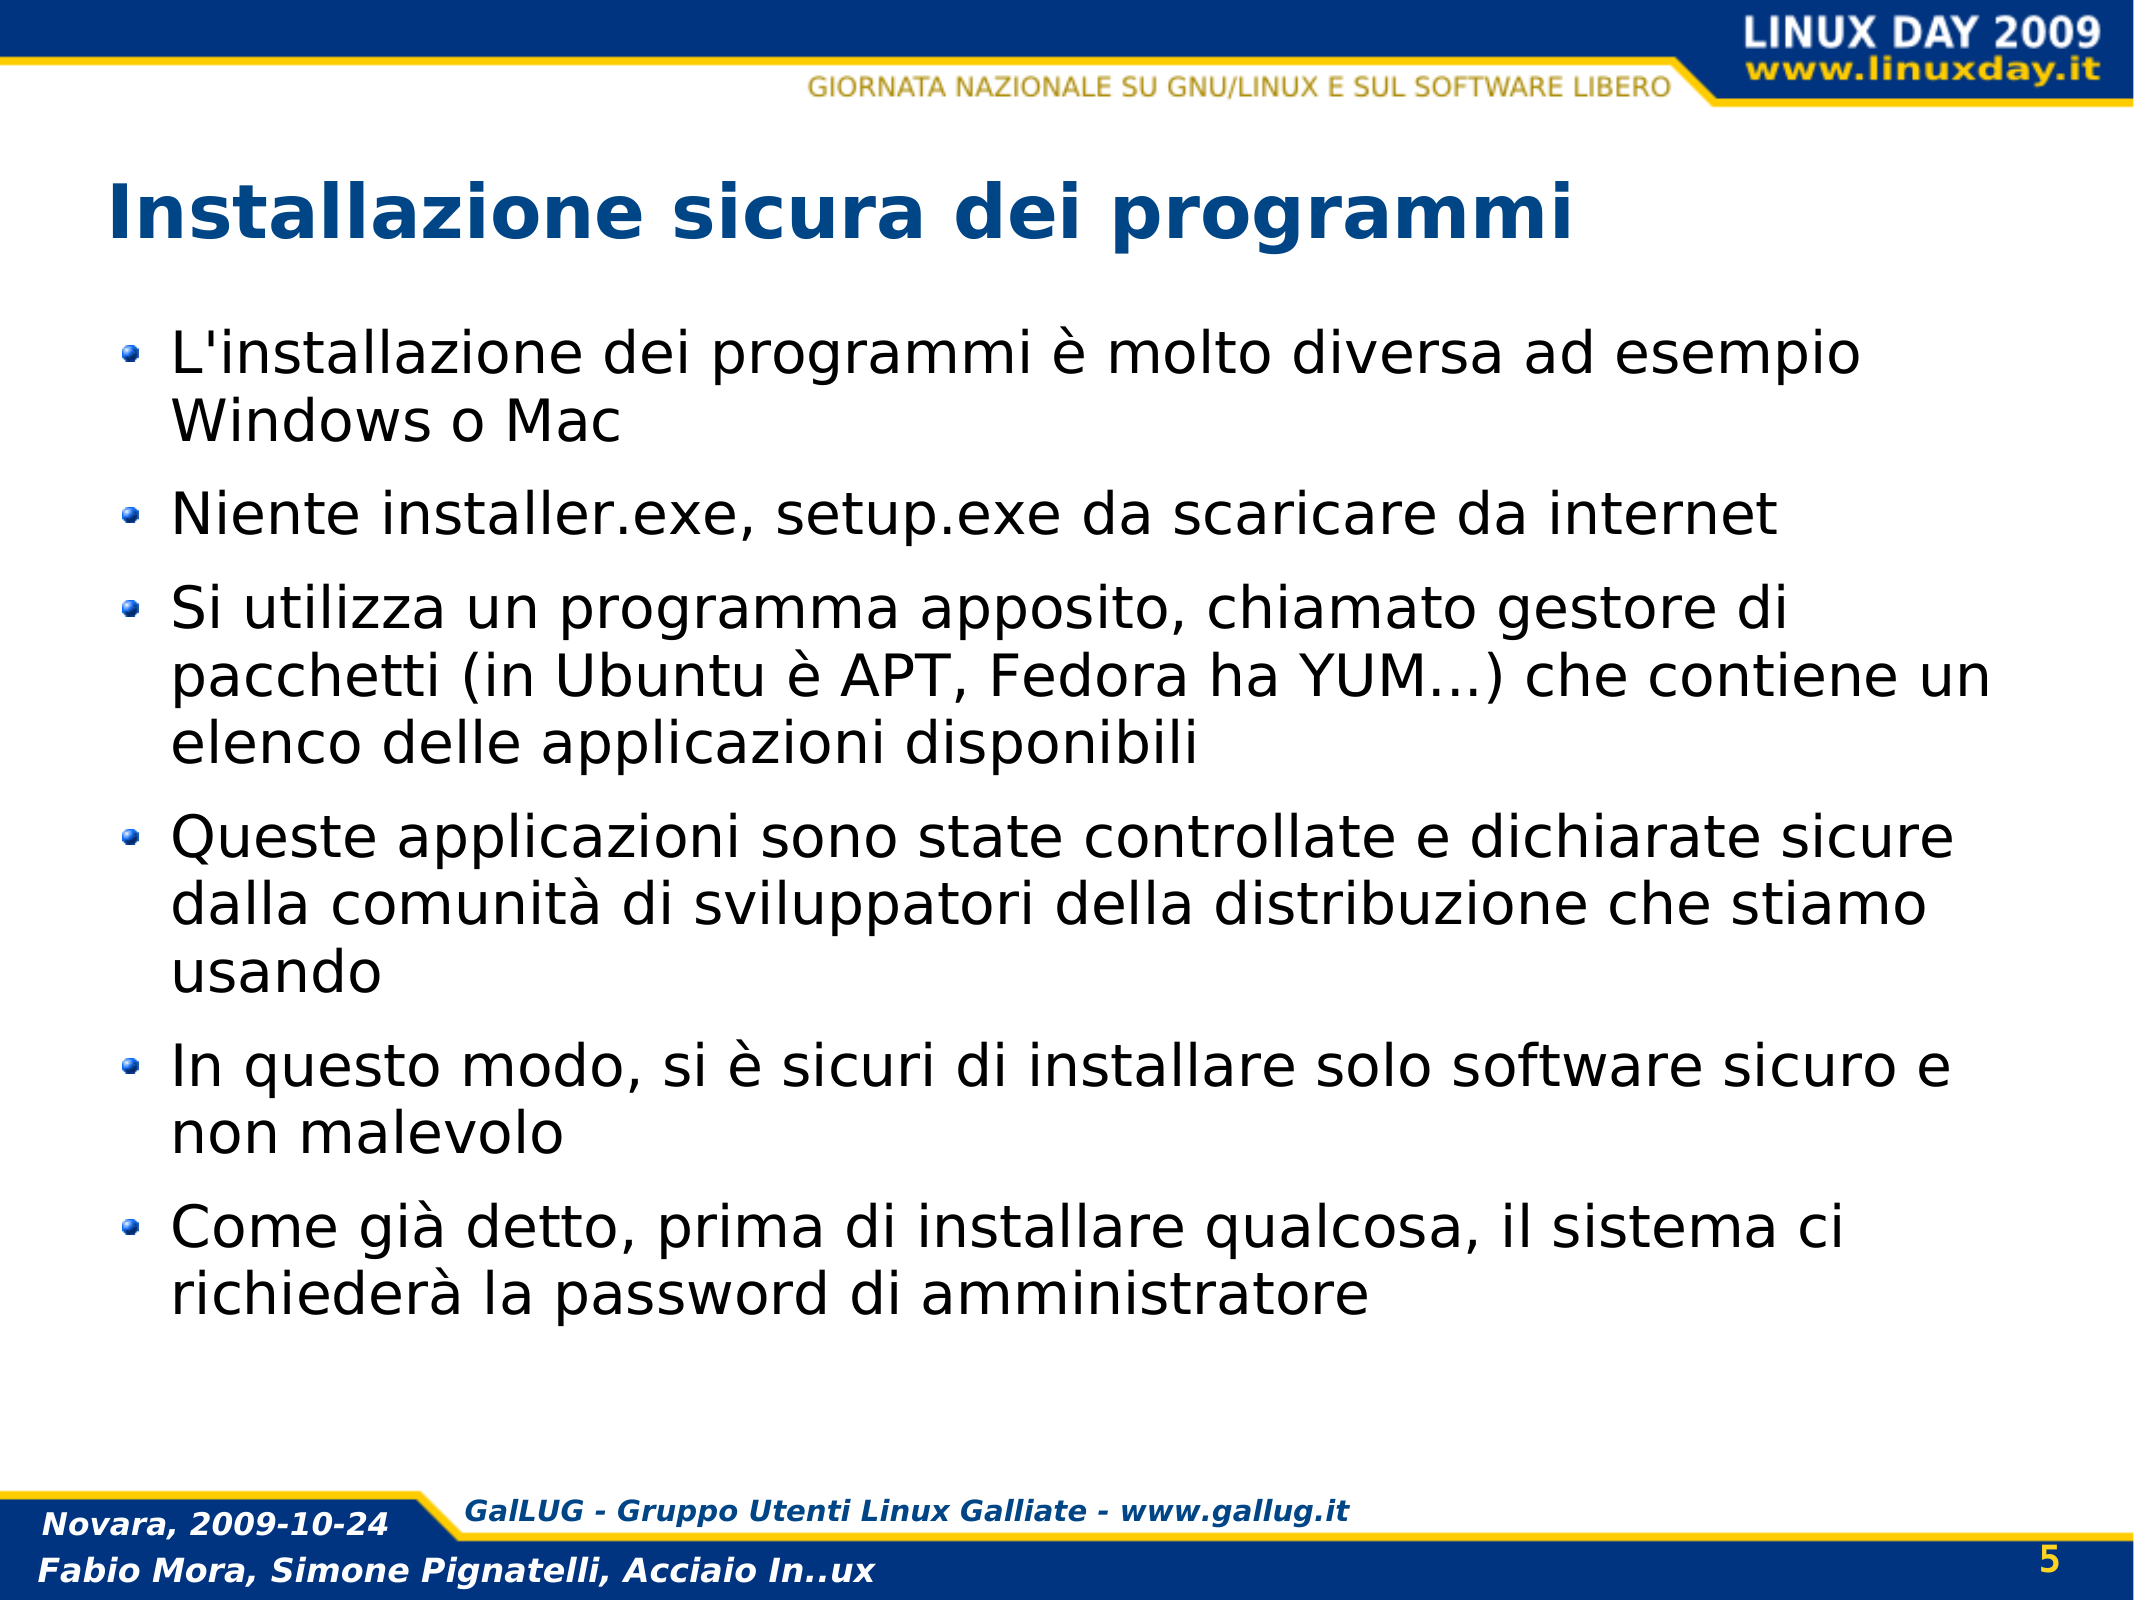

# Installazione sicura dei programmi
L'installazione dei programmi è molto diversa ad esempio Windows o Mac
Niente installer.exe, setup.exe da scaricare da internet
Si utilizza un programma apposito, chiamato gestore di pacchetti (in Ubuntu è APT, Fedora ha YUM...) che contiene un elenco delle applicazioni disponibili
Queste applicazioni sono state controllate e dichiarate sicure dalla comunità di sviluppatori della distribuzione che stiamo usando
In questo modo, si è sicuri di installare solo software sicuro e non malevolo
Come già detto, prima di installare qualcosa, il sistema ci richiederà la password di amministratore